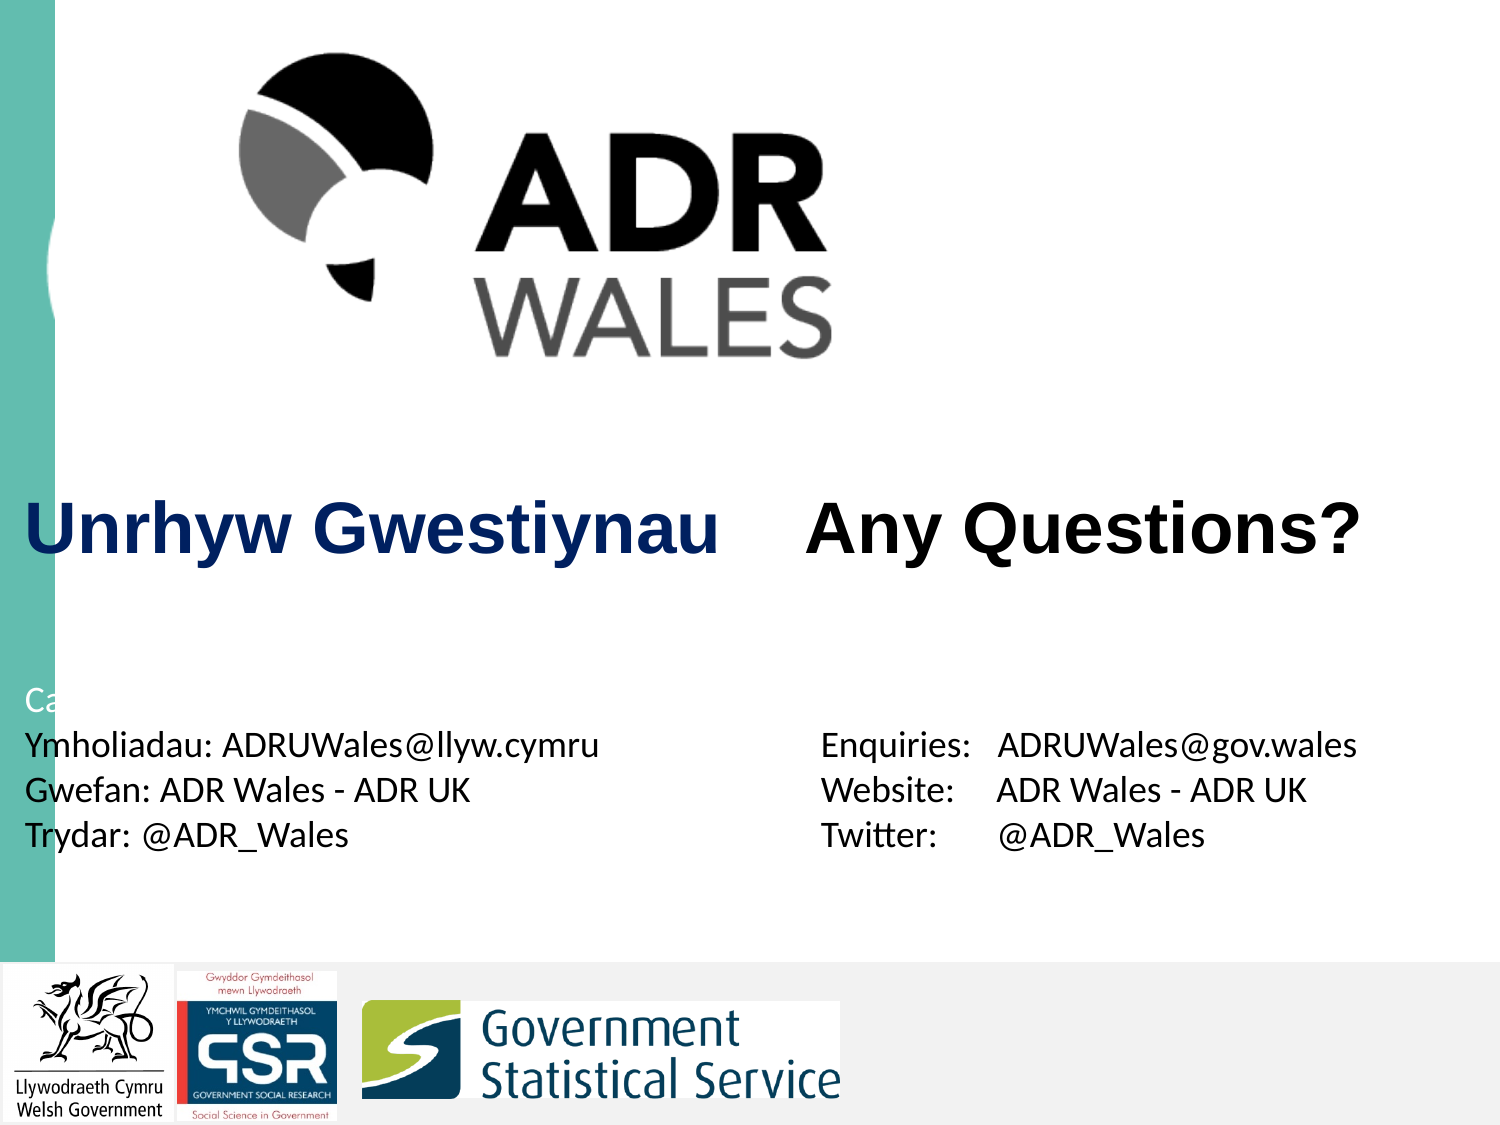

Unrhyw Gwestiynau
Any Questions?
Data Acquisition and Linking for Research
Enquiries: ADRUWales@gov.wales
Website: 	 ADR Wales - ADR UK
Twitter: 	 @ADR_Wales
Caffael a Chysylltu Data ar gyfer Ymchwil
Ymholiadau: ADRUWales@llyw.cymru
Gwefan: ADR Wales - ADR UK
Trydar: @ADR_Wales